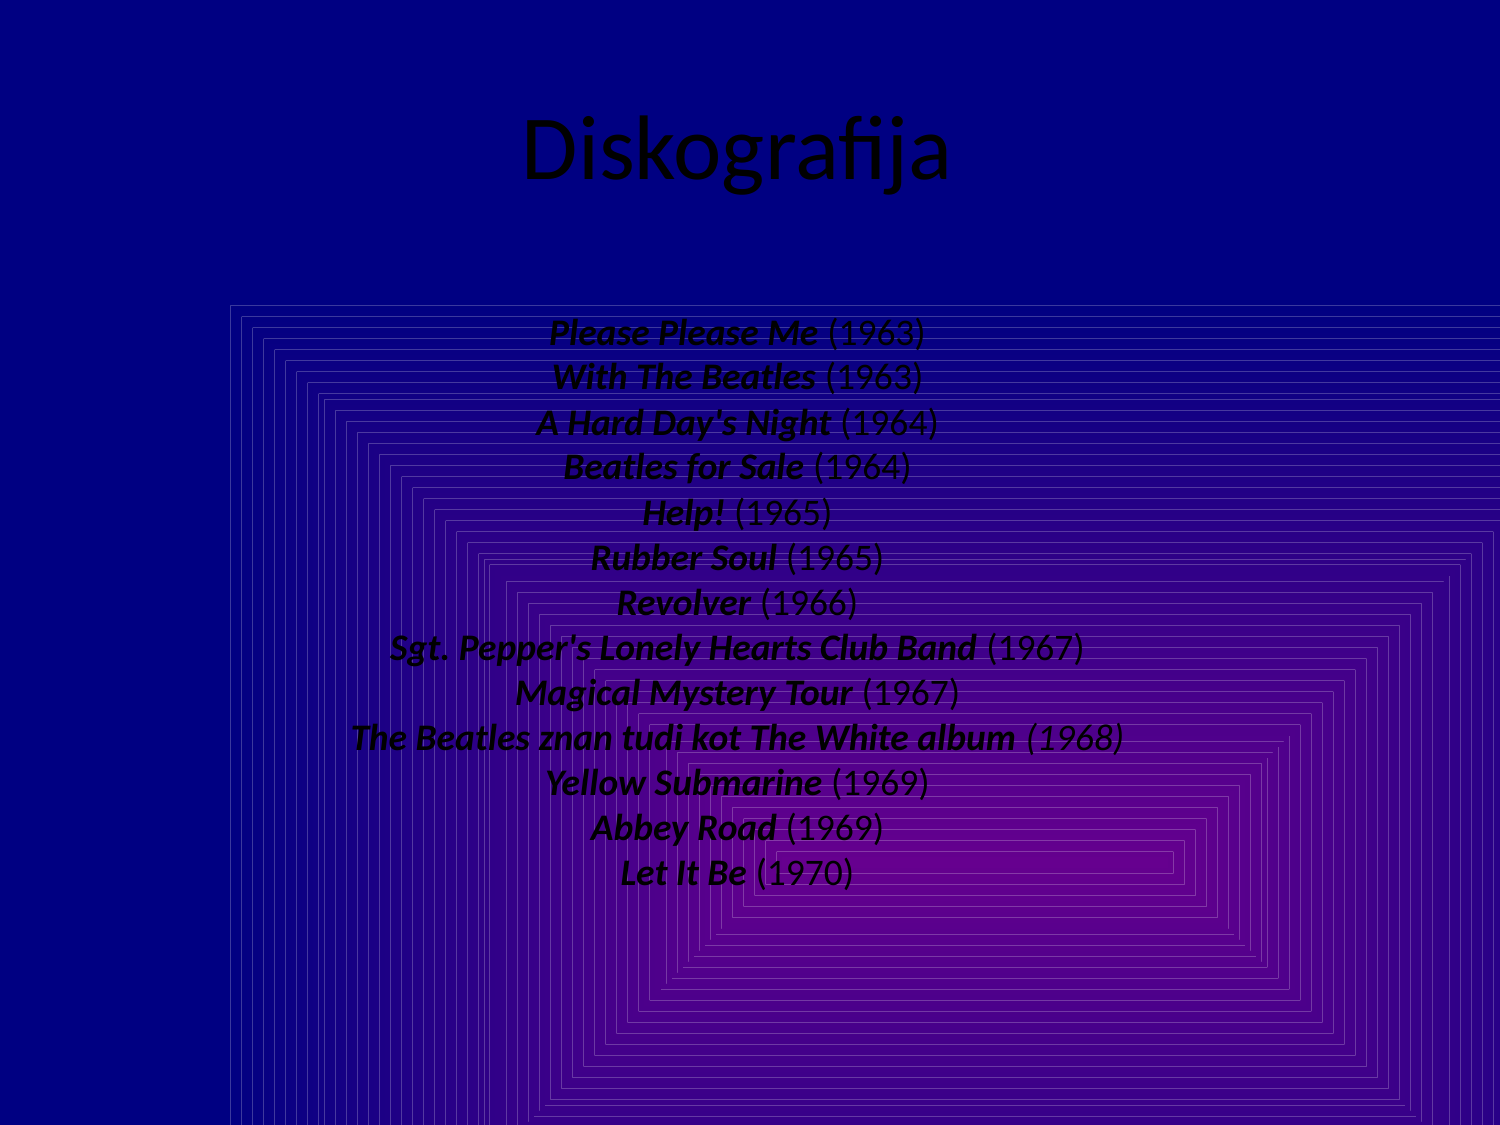

# Diskografija Please Please Me (1963) With The Beatles (1963) A Hard Day's Night (1964) Beatles for Sale (1964) Help! (1965) Rubber Soul (1965) Revolver (1966) Sgt. Pepper's Lonely Hearts Club Band (1967) Magical Mystery Tour (1967) The Beatles znan tudi kot The White album (1968) Yellow Submarine (1969) Abbey Road (1969) Let It Be (1970)